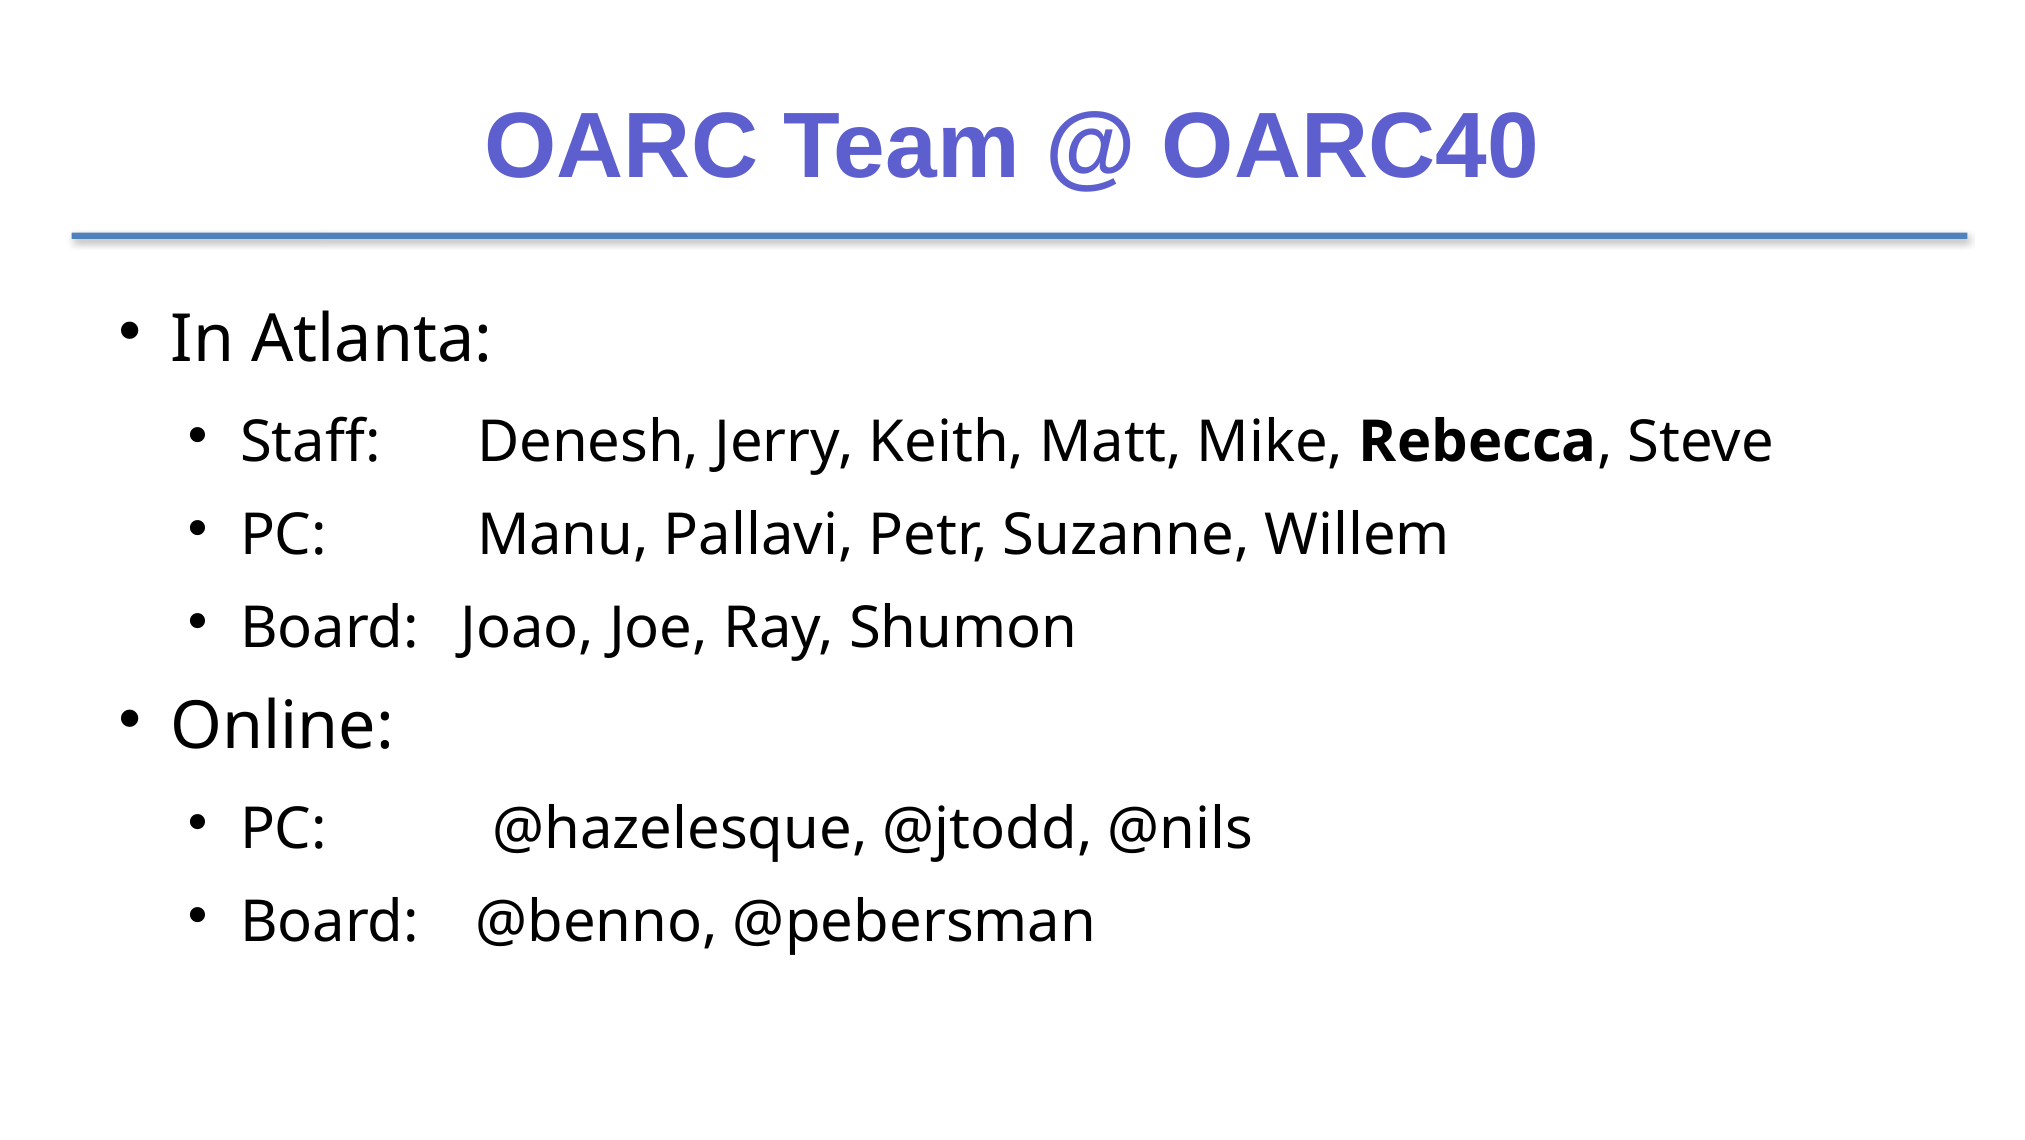

OARC Team @ OARC40
In Atlanta:
Staff:		 Denesh, Jerry, Keith, Matt, Mike, Rebecca, Steve
PC: 						 Manu, Pallavi, Petr, Suzanne, Willem
Board: 	Joao, Joe, Ray, Shumon
Online:
PC: 			 @hazelesque, @jtodd, @nils
Board:	 @benno, @pebersman